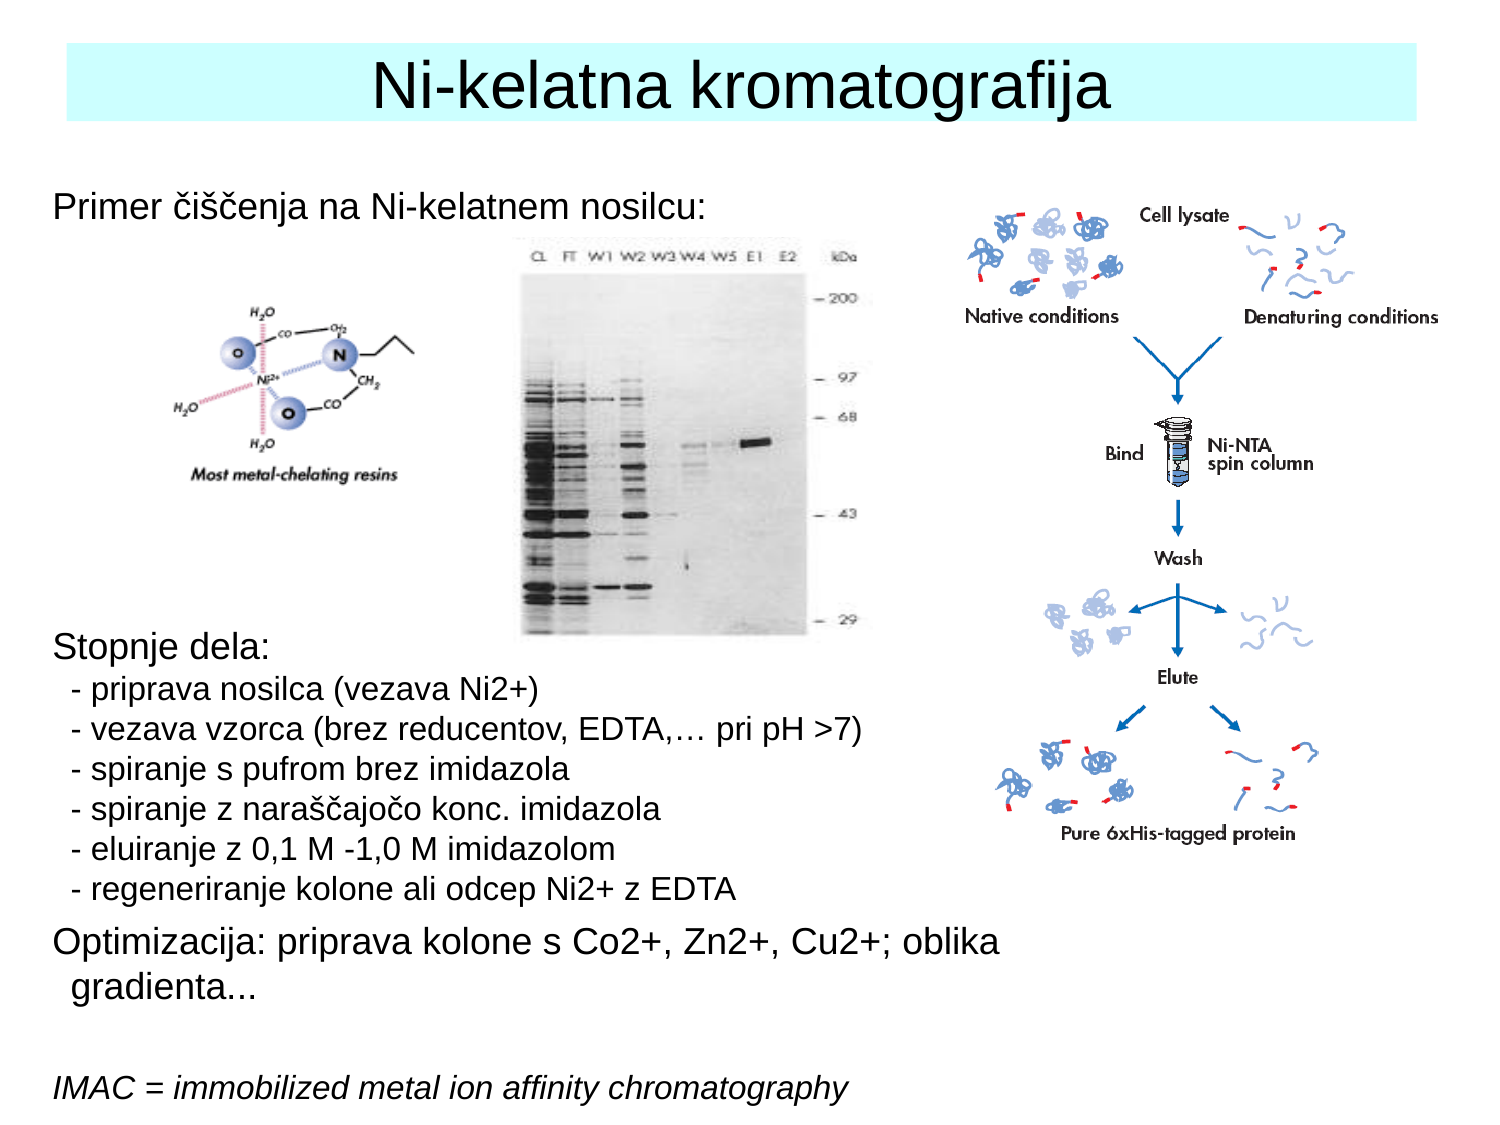

Ni-kelatna kromatografija
Primer čiščenja na Ni-kelatnem nosilcu:
Stopnje dela:
- priprava nosilca (vezava Ni2+)
- vezava vzorca (brez reducentov, EDTA,… pri pH >7)
- spiranje s pufrom brez imidazola
- spiranje z naraščajočo konc. imidazola
- eluiranje z 0,1 M -1,0 M imidazolom
- regeneriranje kolone ali odcep Ni2+ z EDTA
Optimizacija: priprava kolone s Co2+, Zn2+, Cu2+; oblika gradienta...
IMAC = immobilized metal ion affinity chromatography